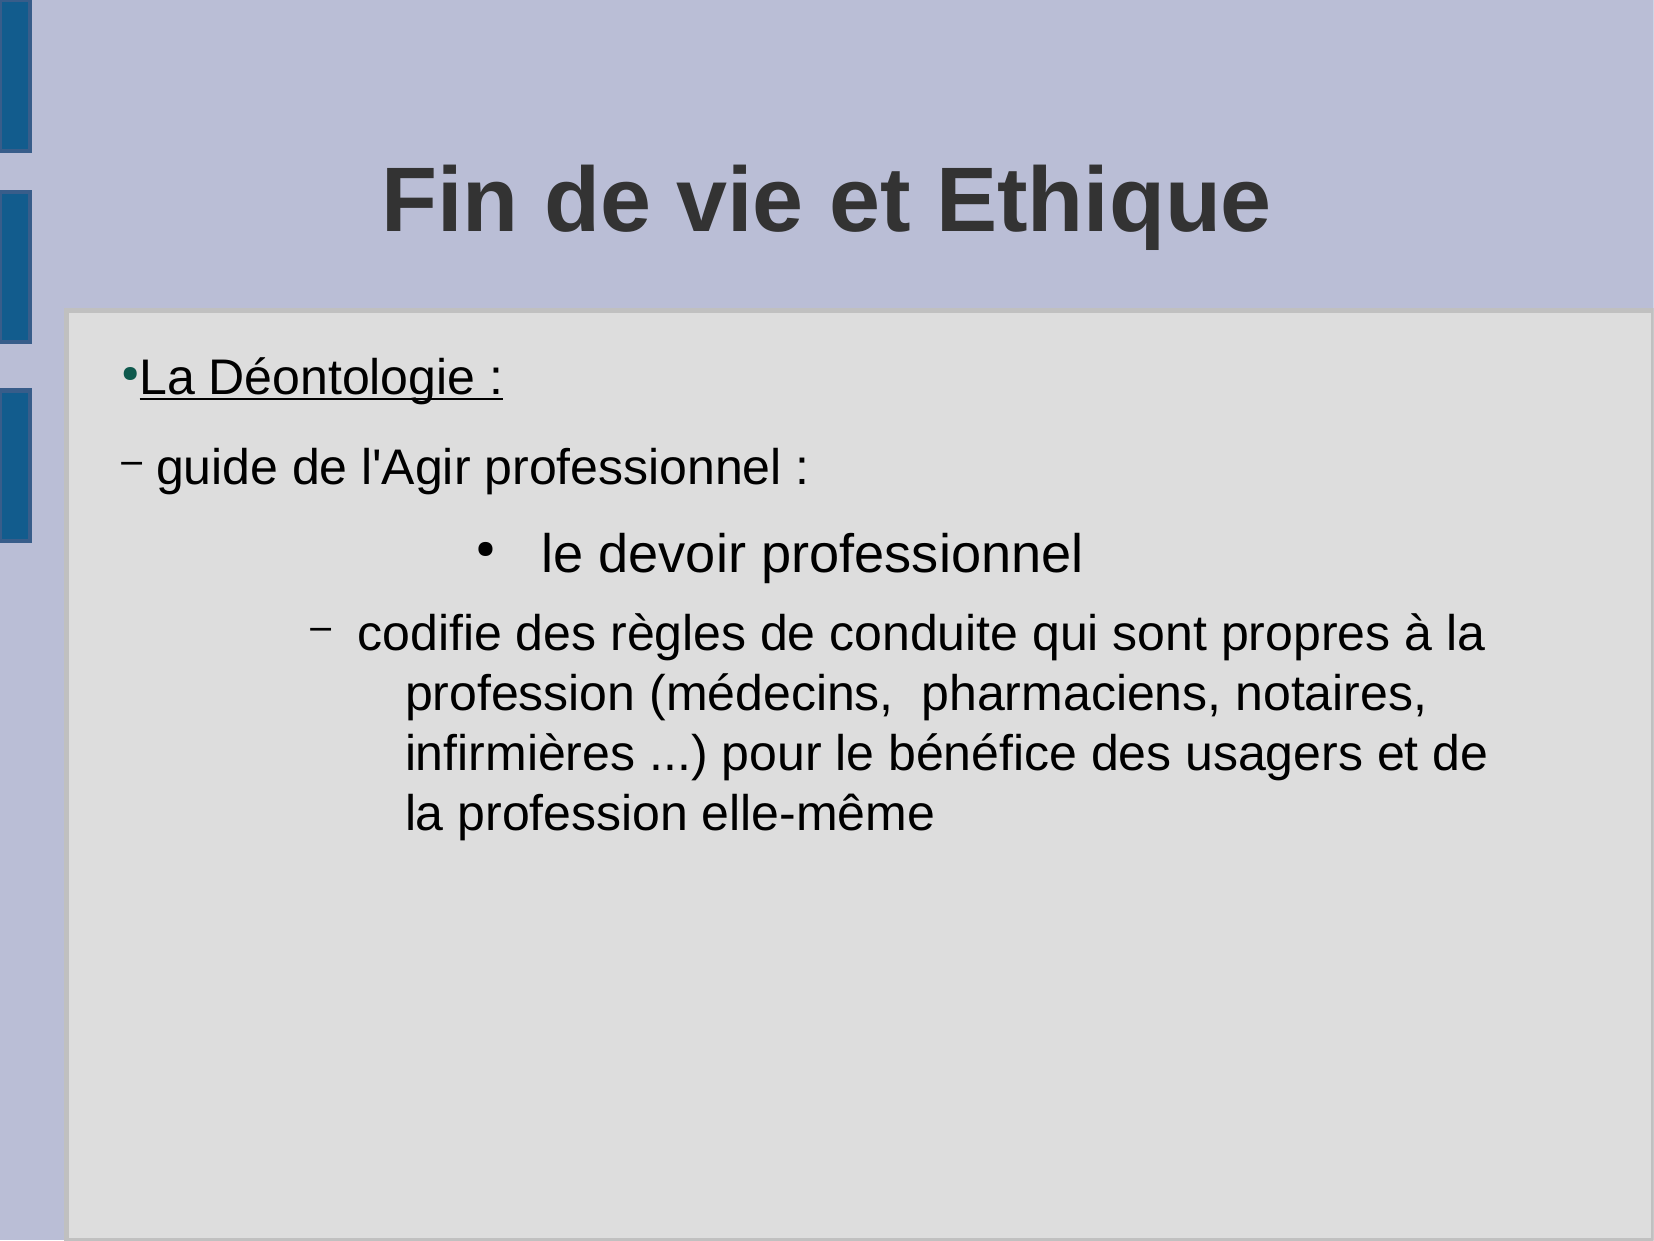

# Fin de vie et Ethique
La Déontologie :
 guide de l'Agir professionnel :
 le devoir professionnel
codifie des règles de conduite qui sont propres à la profession (médecins, pharmaciens, notaires, infirmières ...) pour le bénéfice des usagers et de la profession elle-même